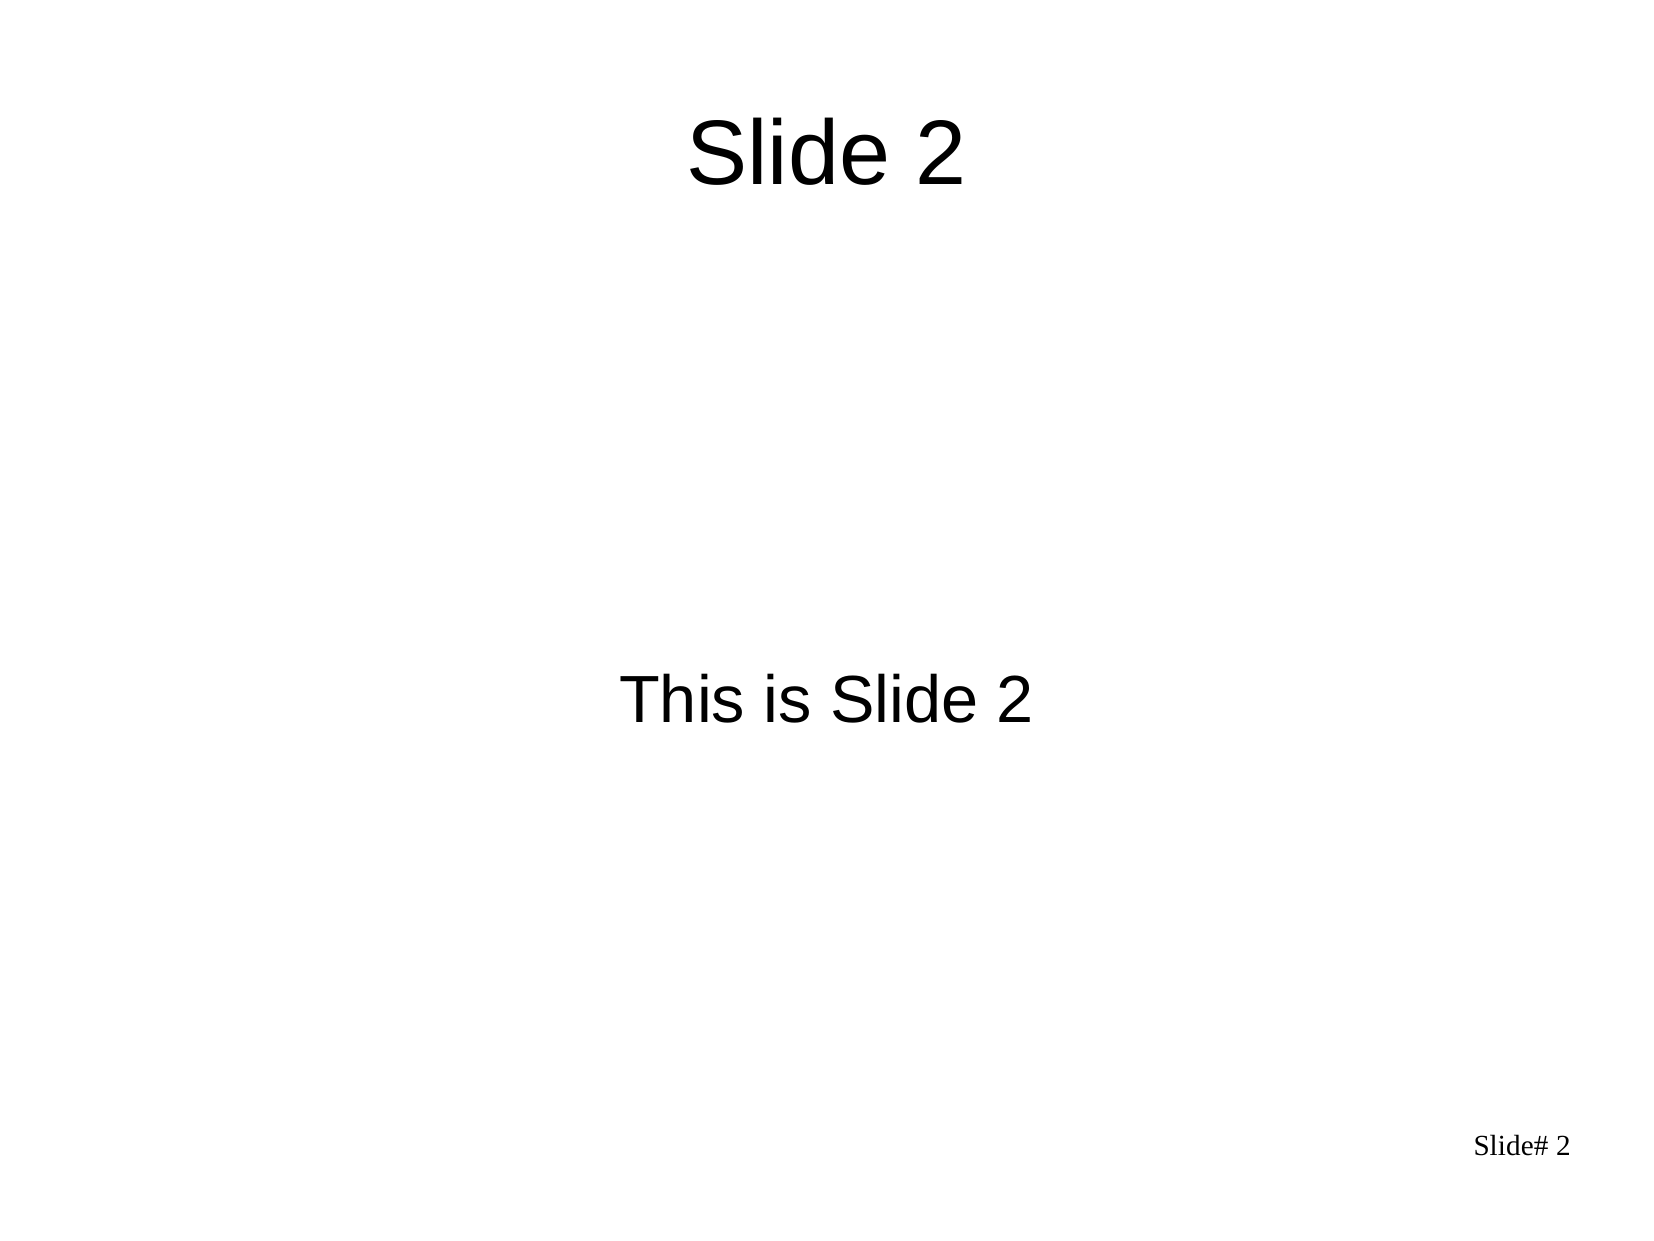

# Slide 2
This is Slide 2
2